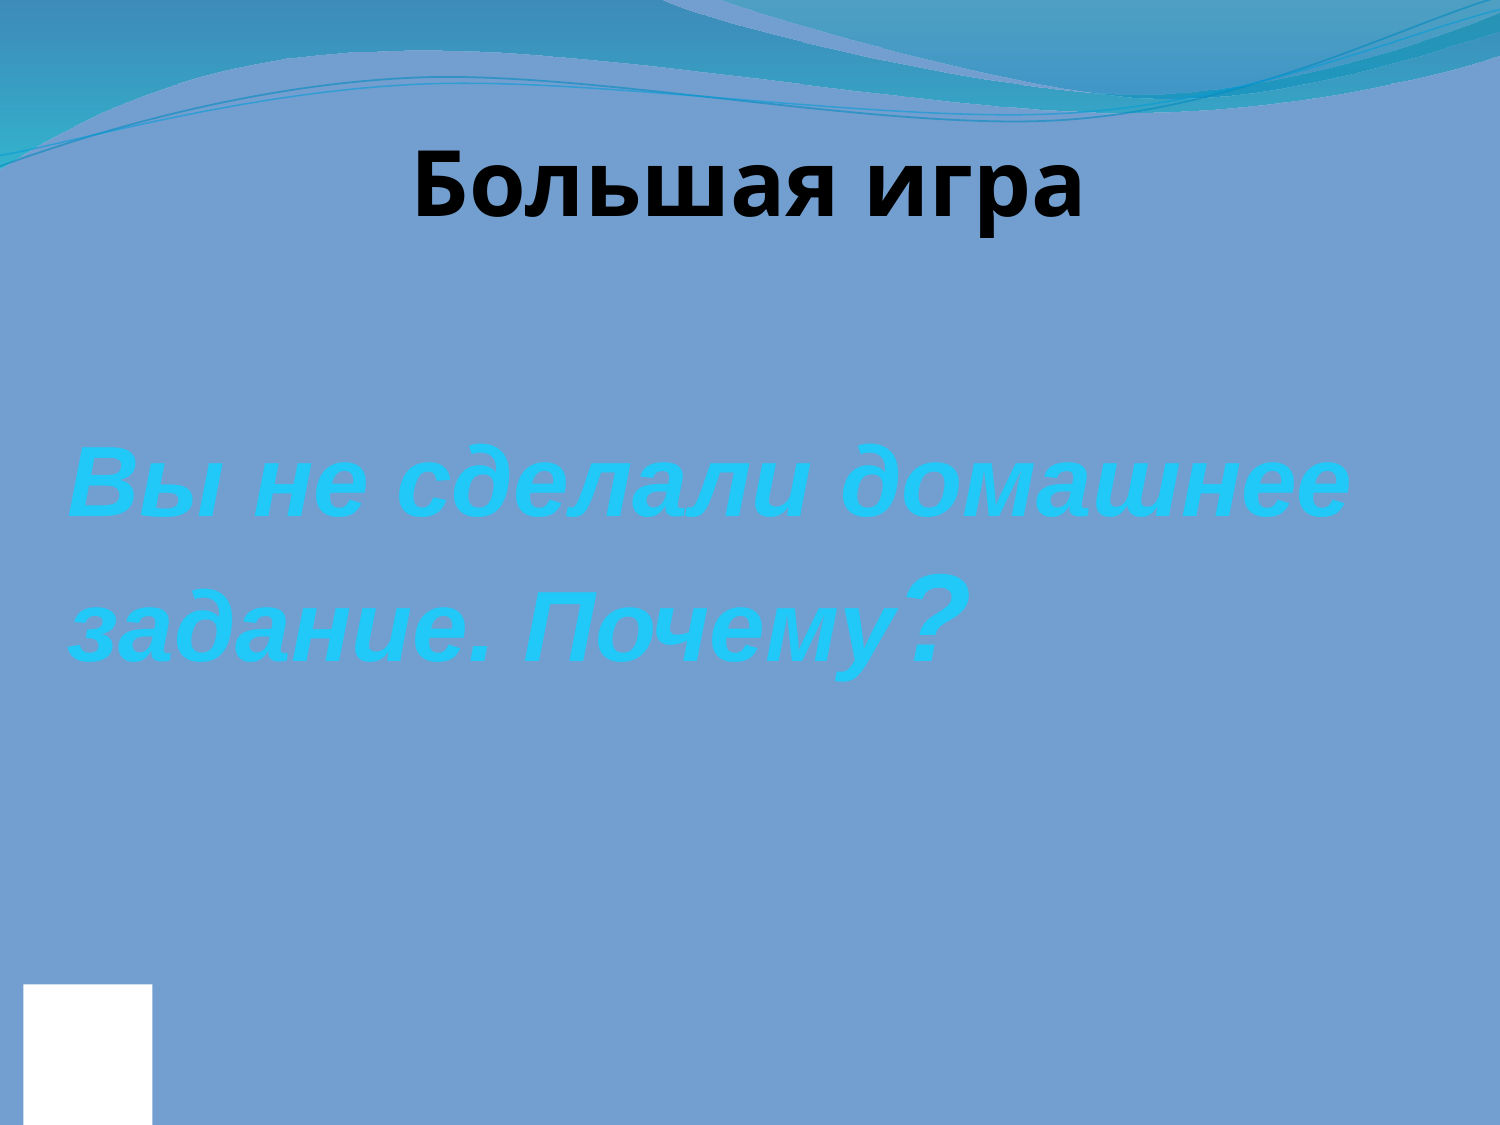

Большая игра
Вы не сделали домашнее задание. Почему?